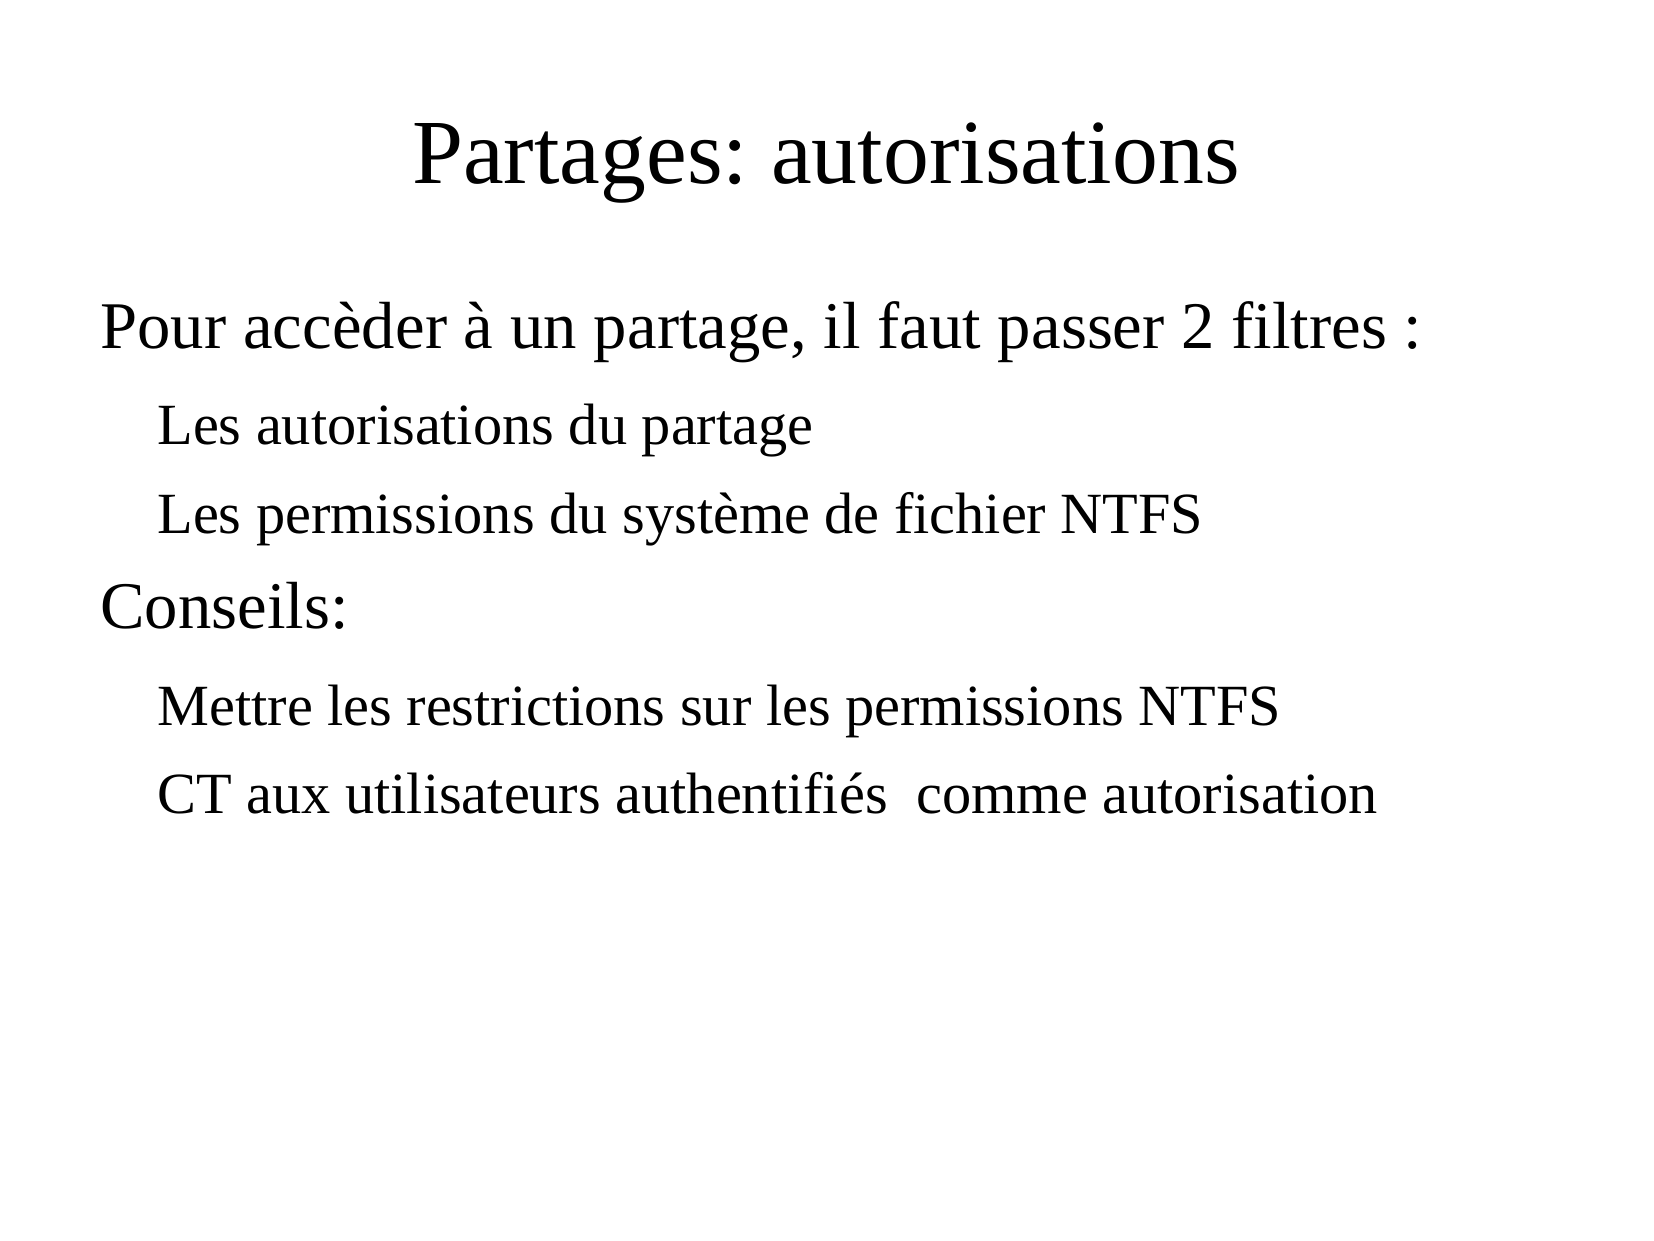

# Partages: autorisations
Pour accèder à un partage, il faut passer 2 filtres :
Les autorisations du partage
Les permissions du système de fichier NTFS
Conseils:
Mettre les restrictions sur les permissions NTFS
CT aux utilisateurs authentifiés comme autorisation